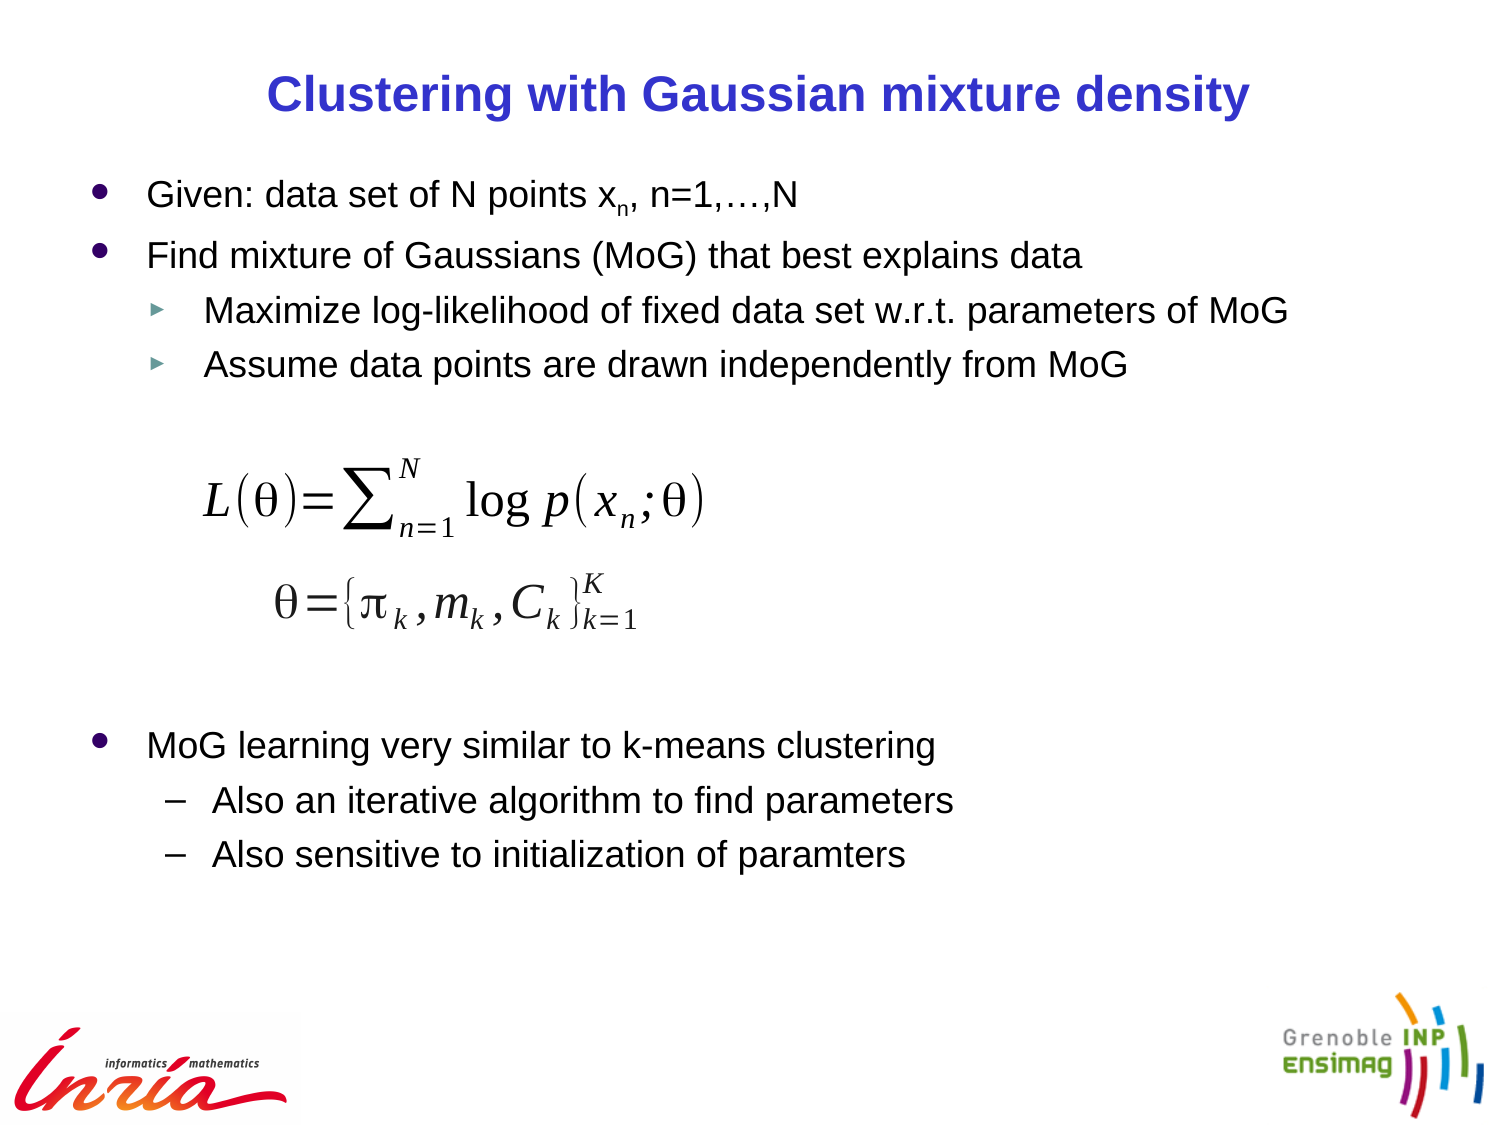

# Clustering with Gaussian mixture density
Given: data set of N points xn, n=1,…,N
Find mixture of Gaussians (MoG) that best explains data
Maximize log-likelihood of fixed data set w.r.t. parameters of MoG
Assume data points are drawn independently from MoG
MoG learning very similar to k-means clustering
Also an iterative algorithm to find parameters
Also sensitive to initialization of paramters